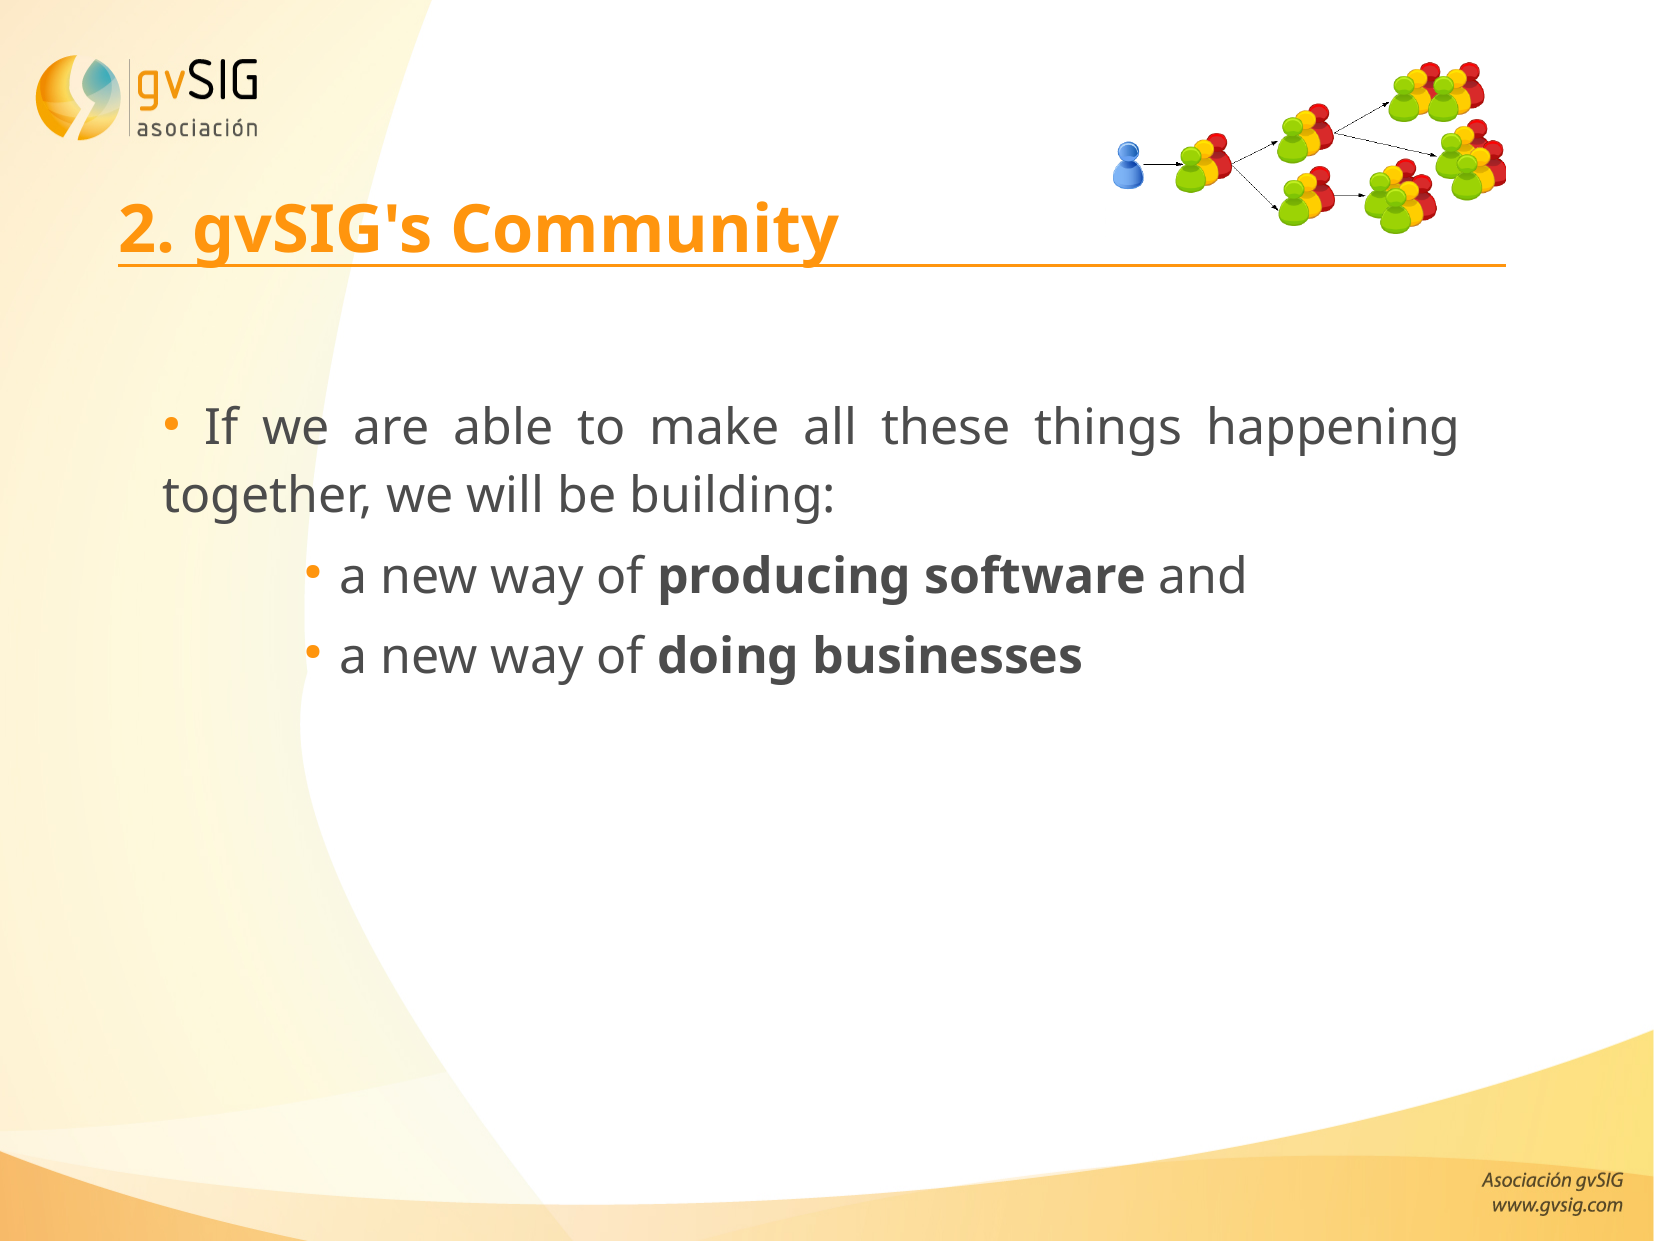

# 2. gvSIG's Community
 If we are able to make all these things happening together, we will be building:
a new way of producing software and
a new way of doing businesses